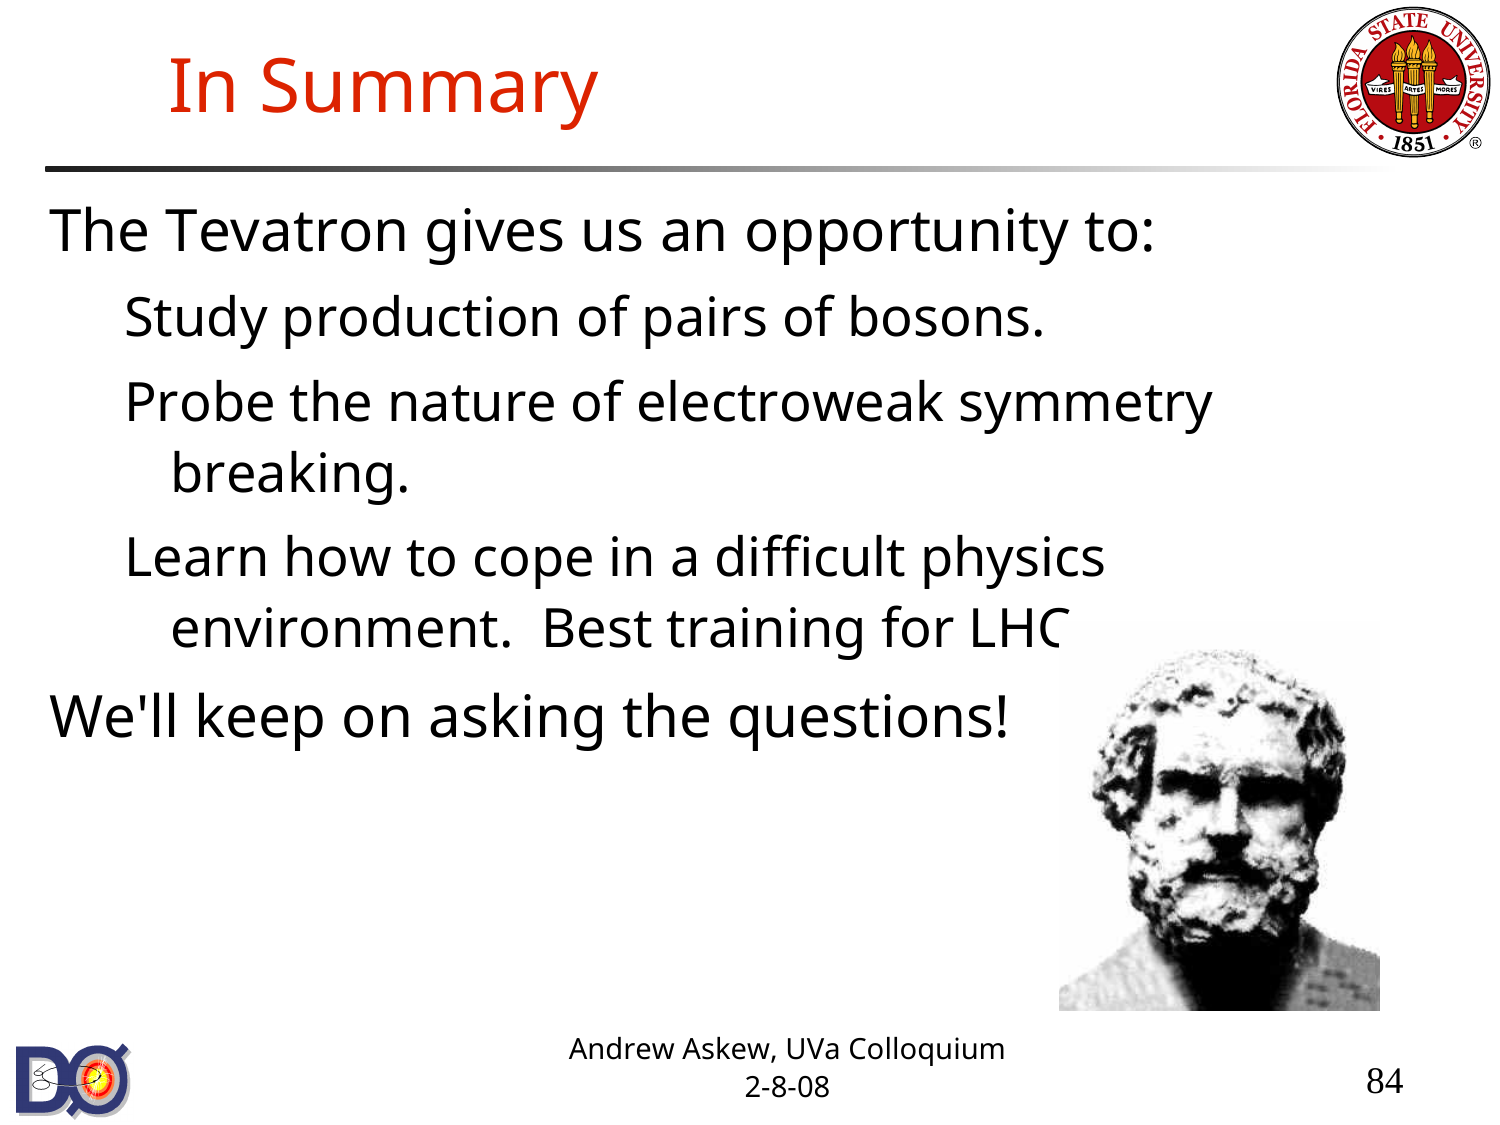

# In Summary
The Tevatron gives us an opportunity to:
Study production of pairs of bosons.
Probe the nature of electroweak symmetry breaking.
Learn how to cope in a difficult physics environment. Best training for LHC.
We'll keep on asking the questions!